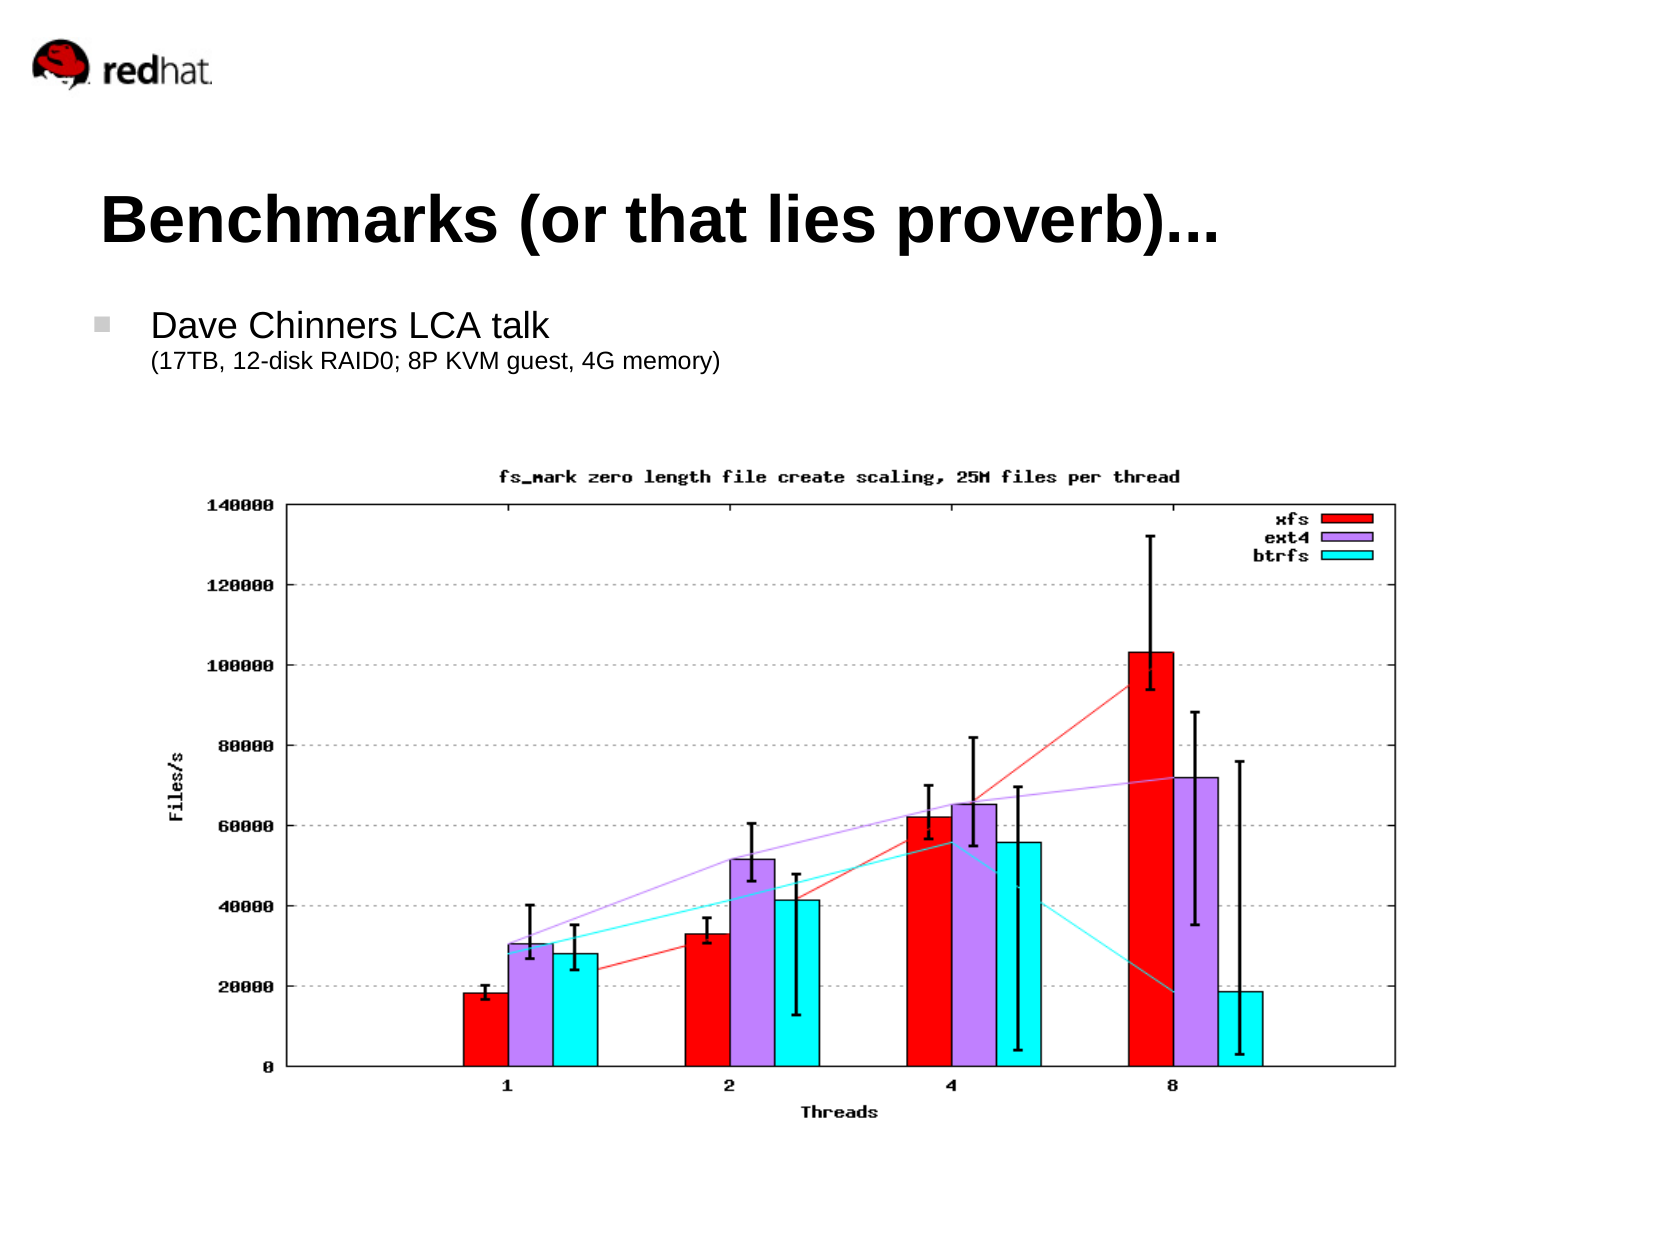

# Benchmarks (or that lies proverb)...
Dave Chinners LCA talk
(17TB, 12-disk RAID0; 8P KVM guest, 4G memory)